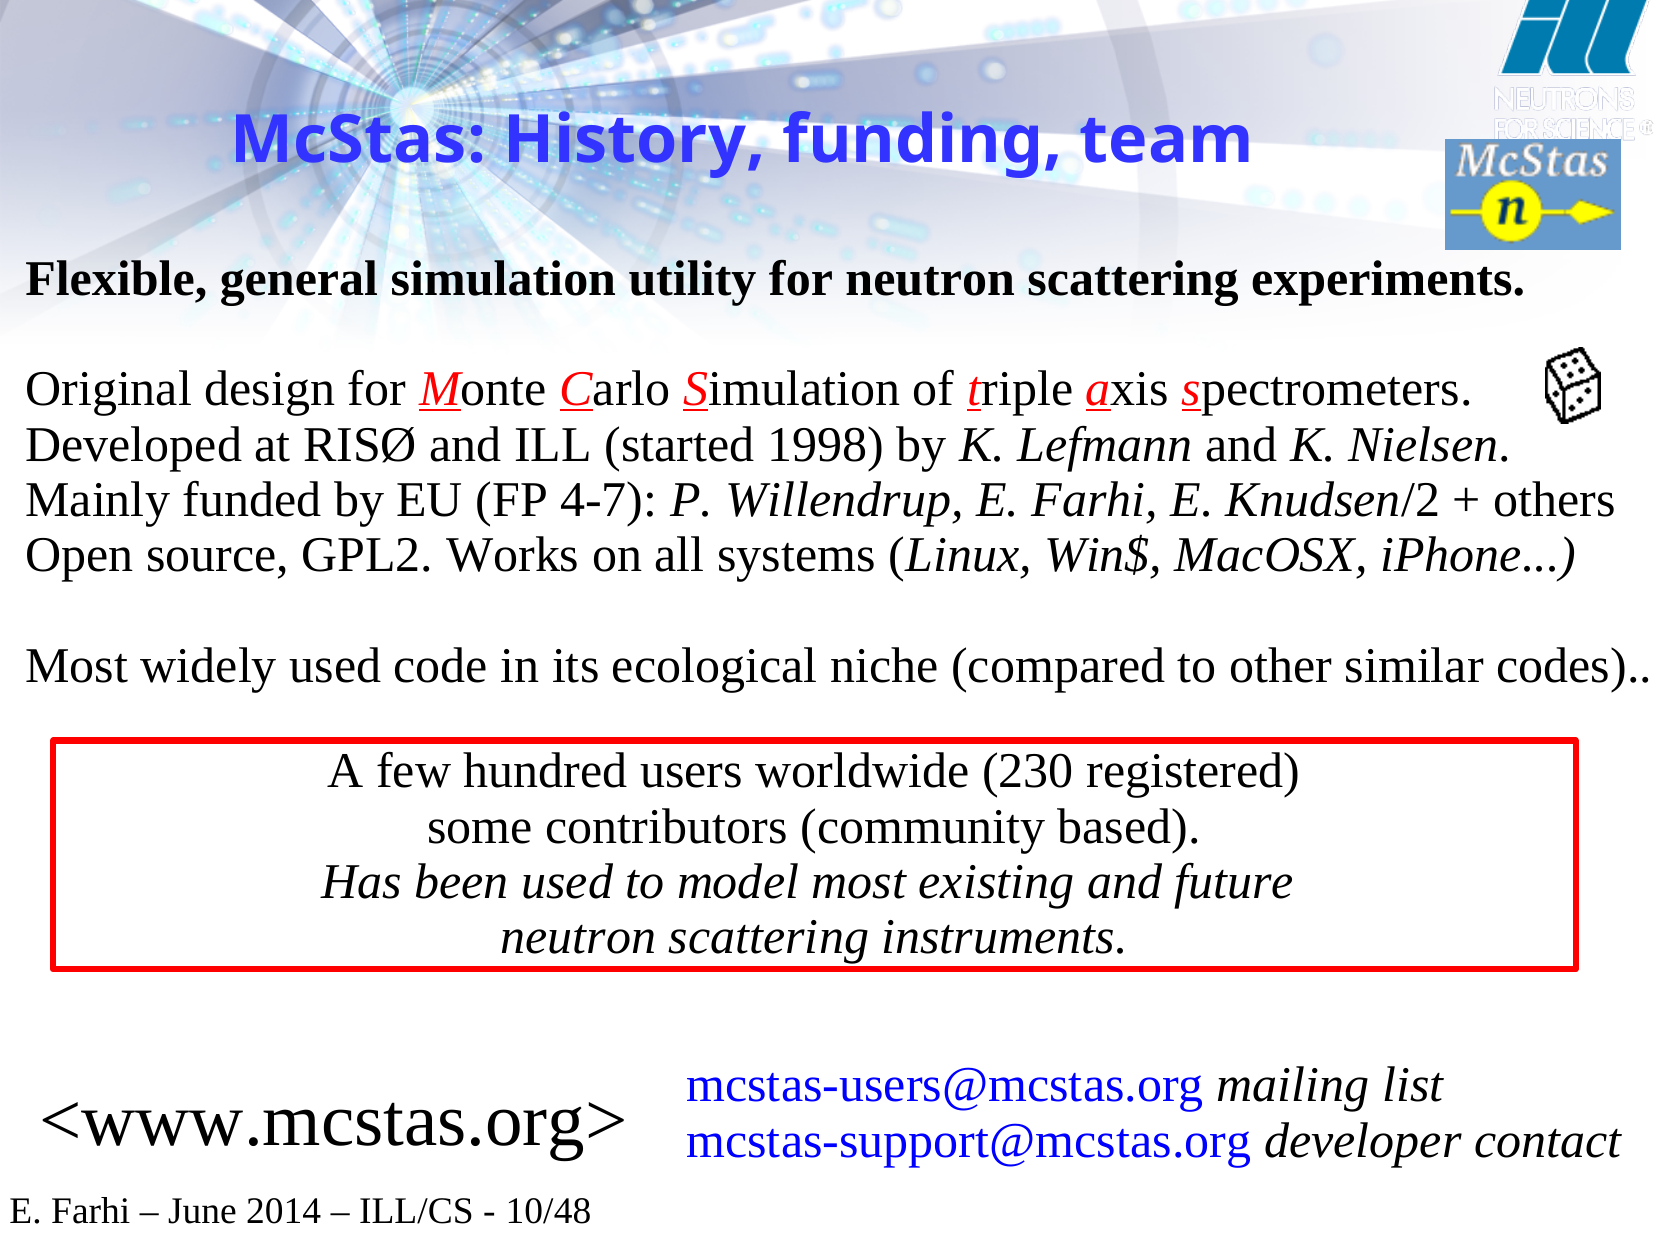

McStas: History, funding, team
Flexible, general simulation utility for neutron scattering experiments.
Original design for Monte Carlo Simulation of triple axis spectrometers.
Developed at RISØ and ILL (started 1998) by K. Lefmann and K. Nielsen.
Mainly funded by EU (FP 4-7): P. Willendrup, E. Farhi, E. Knudsen/2 + others
Open source, GPL2. Works on all systems (Linux, Win$, MacOSX, iPhone...)
Most widely used code in its ecological niche (compared to other similar codes)..
A few hundred users worldwide (230 registered)
some contributors (community based).
Has been used to model most existing and future
neutron scattering instruments.
mcstas-users@mcstas.org mailing list
mcstas-support@mcstas.org developer contact
<www.mcstas.org>